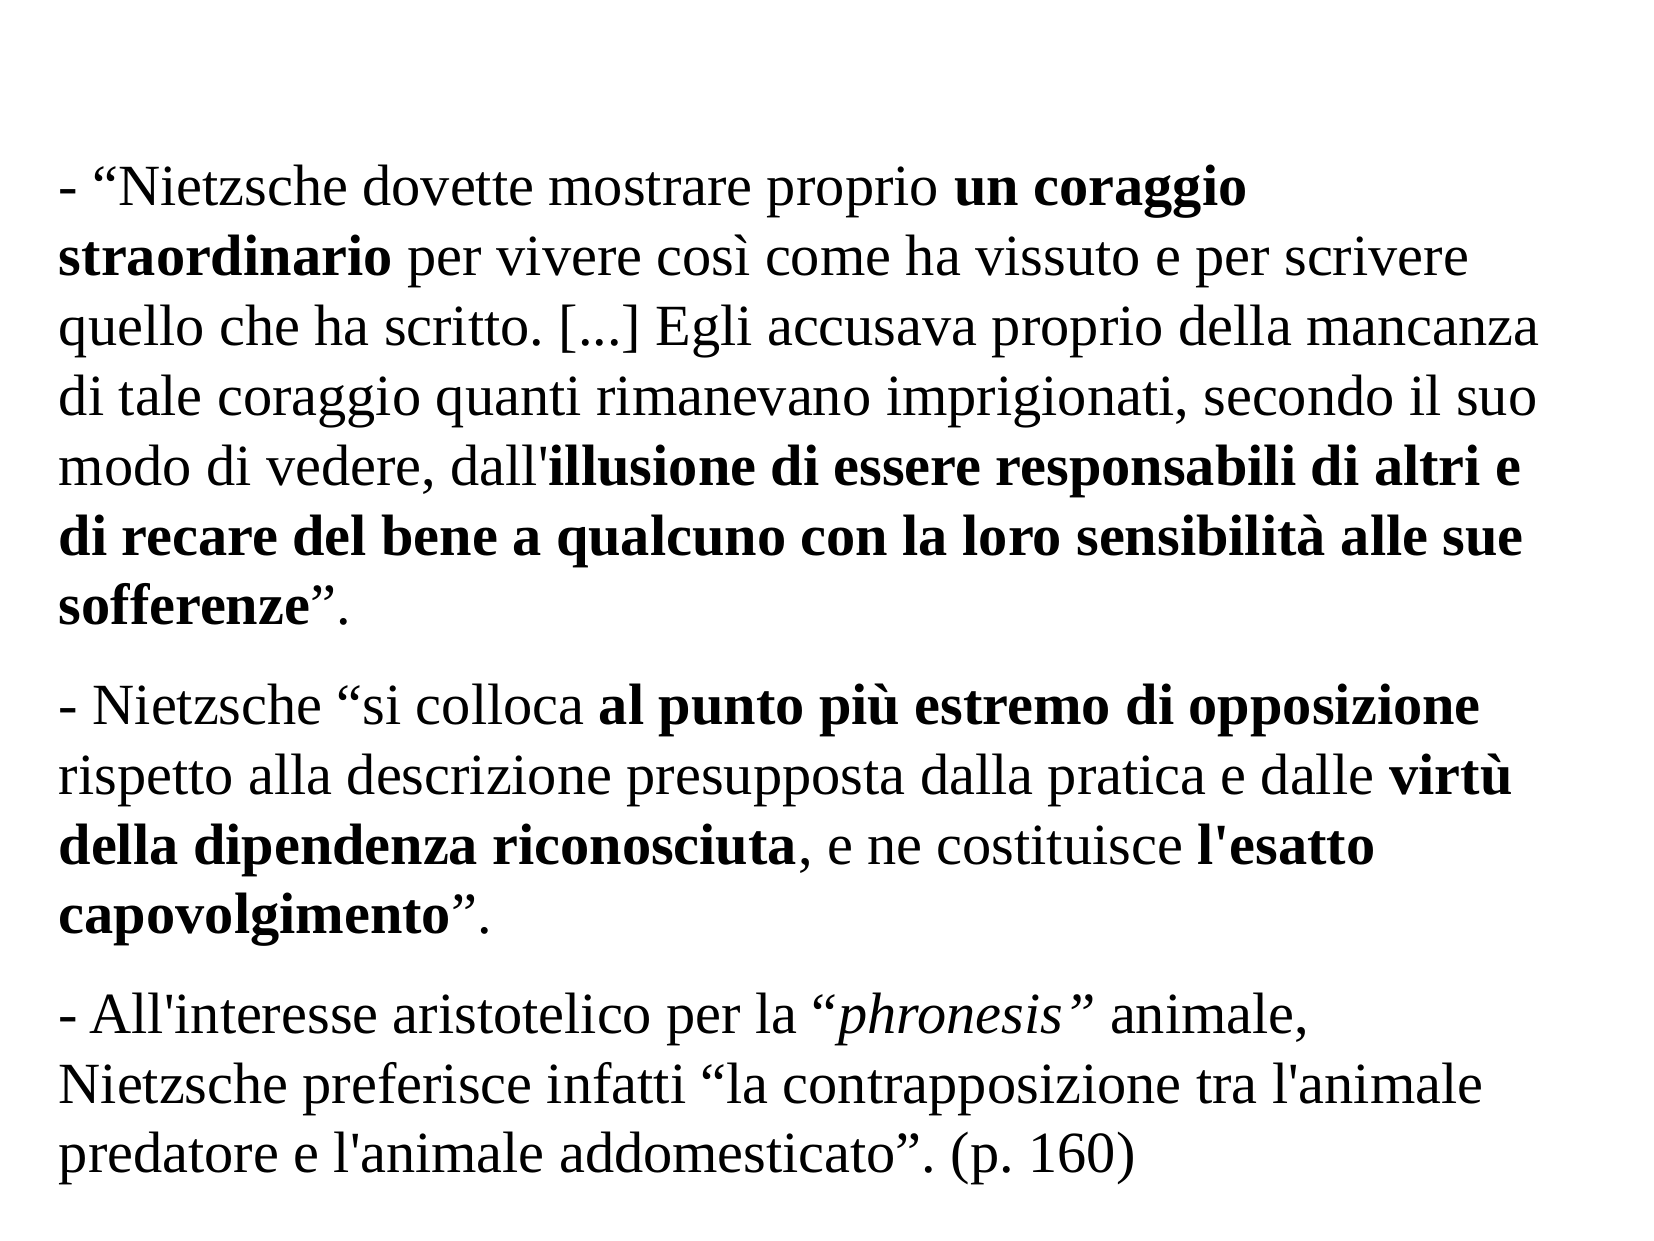

#
- “Nietzsche dovette mostrare proprio un coraggio straordinario per vivere così come ha vissuto e per scrivere quello che ha scritto. [...] Egli accusava proprio della mancanza di tale coraggio quanti rimanevano imprigionati, secondo il suo modo di vedere, dall'illusione di essere responsabili di altri e di recare del bene a qualcuno con la loro sensibilità alle sue sofferenze”.
- Nietzsche “si colloca al punto più estremo di opposizione rispetto alla descrizione presupposta dalla pratica e dalle virtù della dipendenza riconosciuta, e ne costituisce l'esatto capovolgimento”.
- All'interesse aristotelico per la “phronesis” animale, Nietzsche preferisce infatti “la contrapposizione tra l'animale predatore e l'animale addomesticato”. (p. 160)